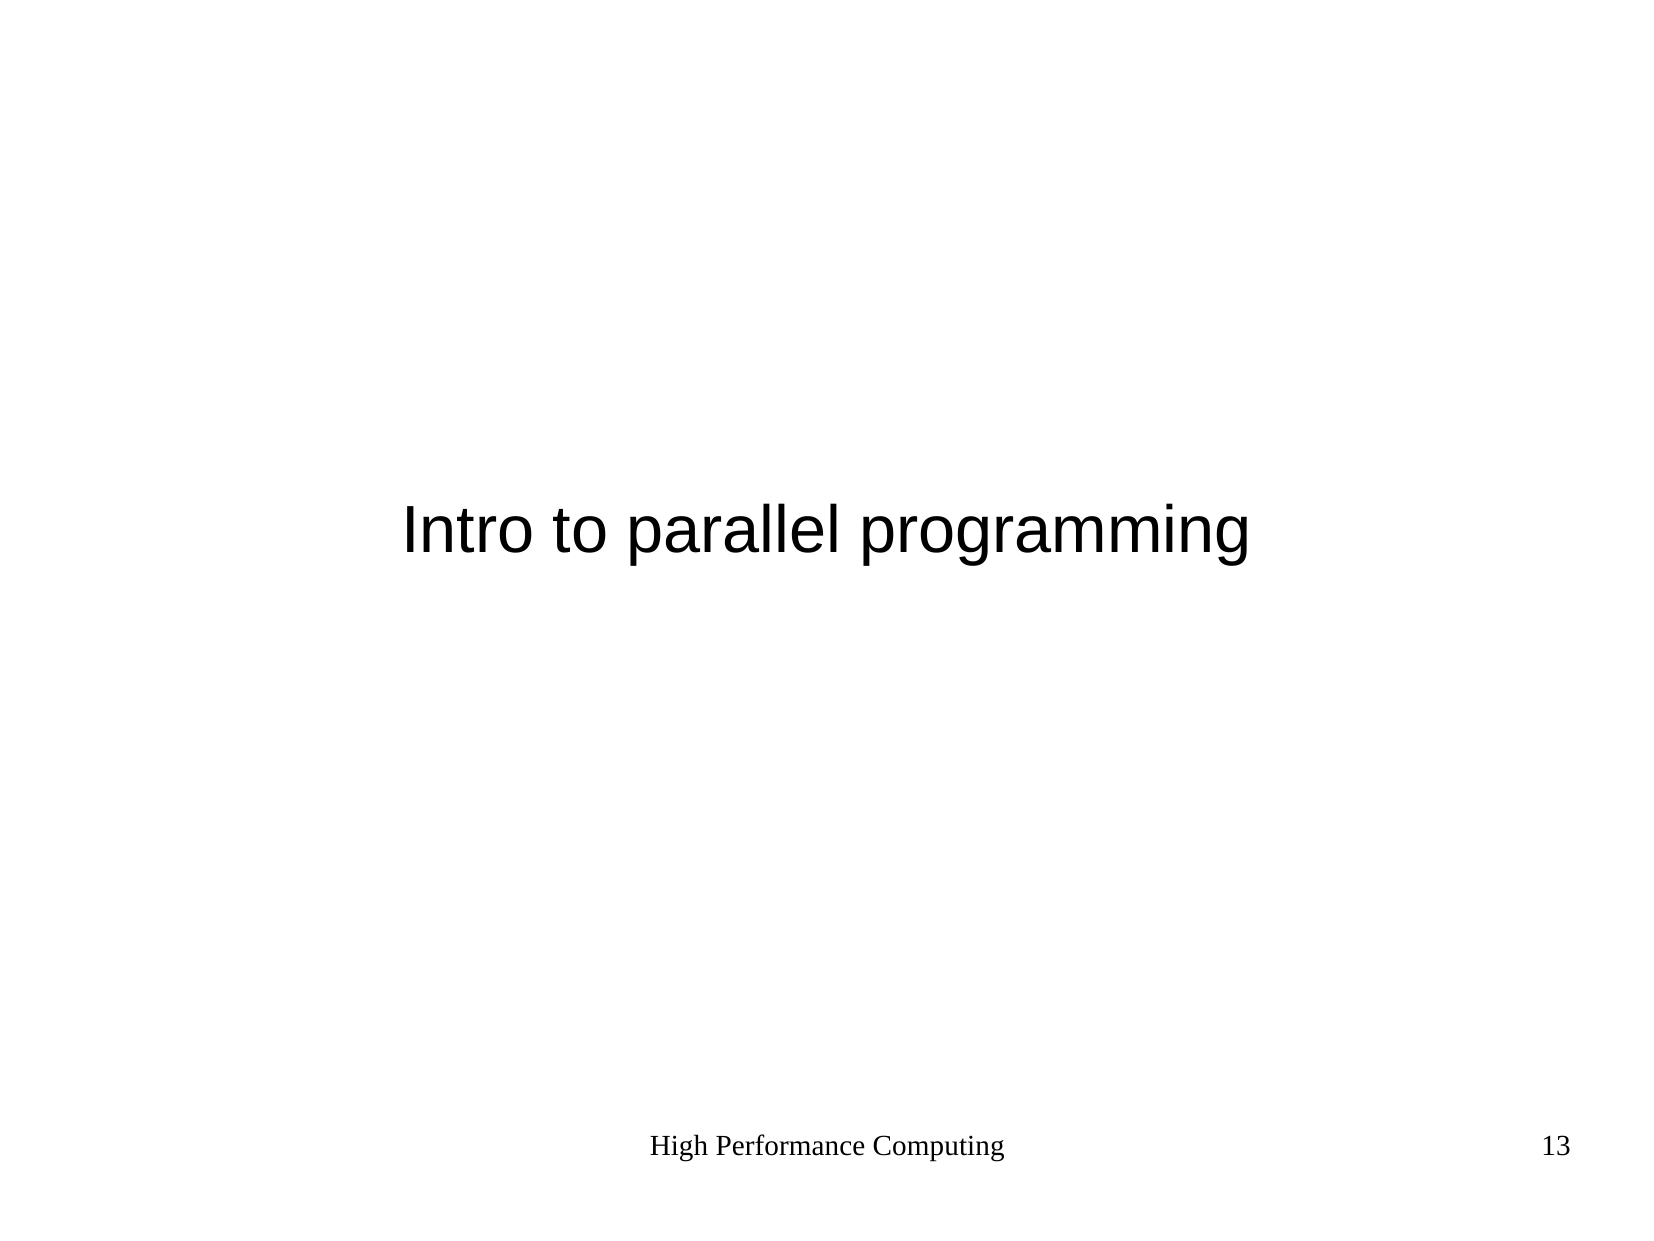

# Intro to parallel programming
High Performance Computing
13